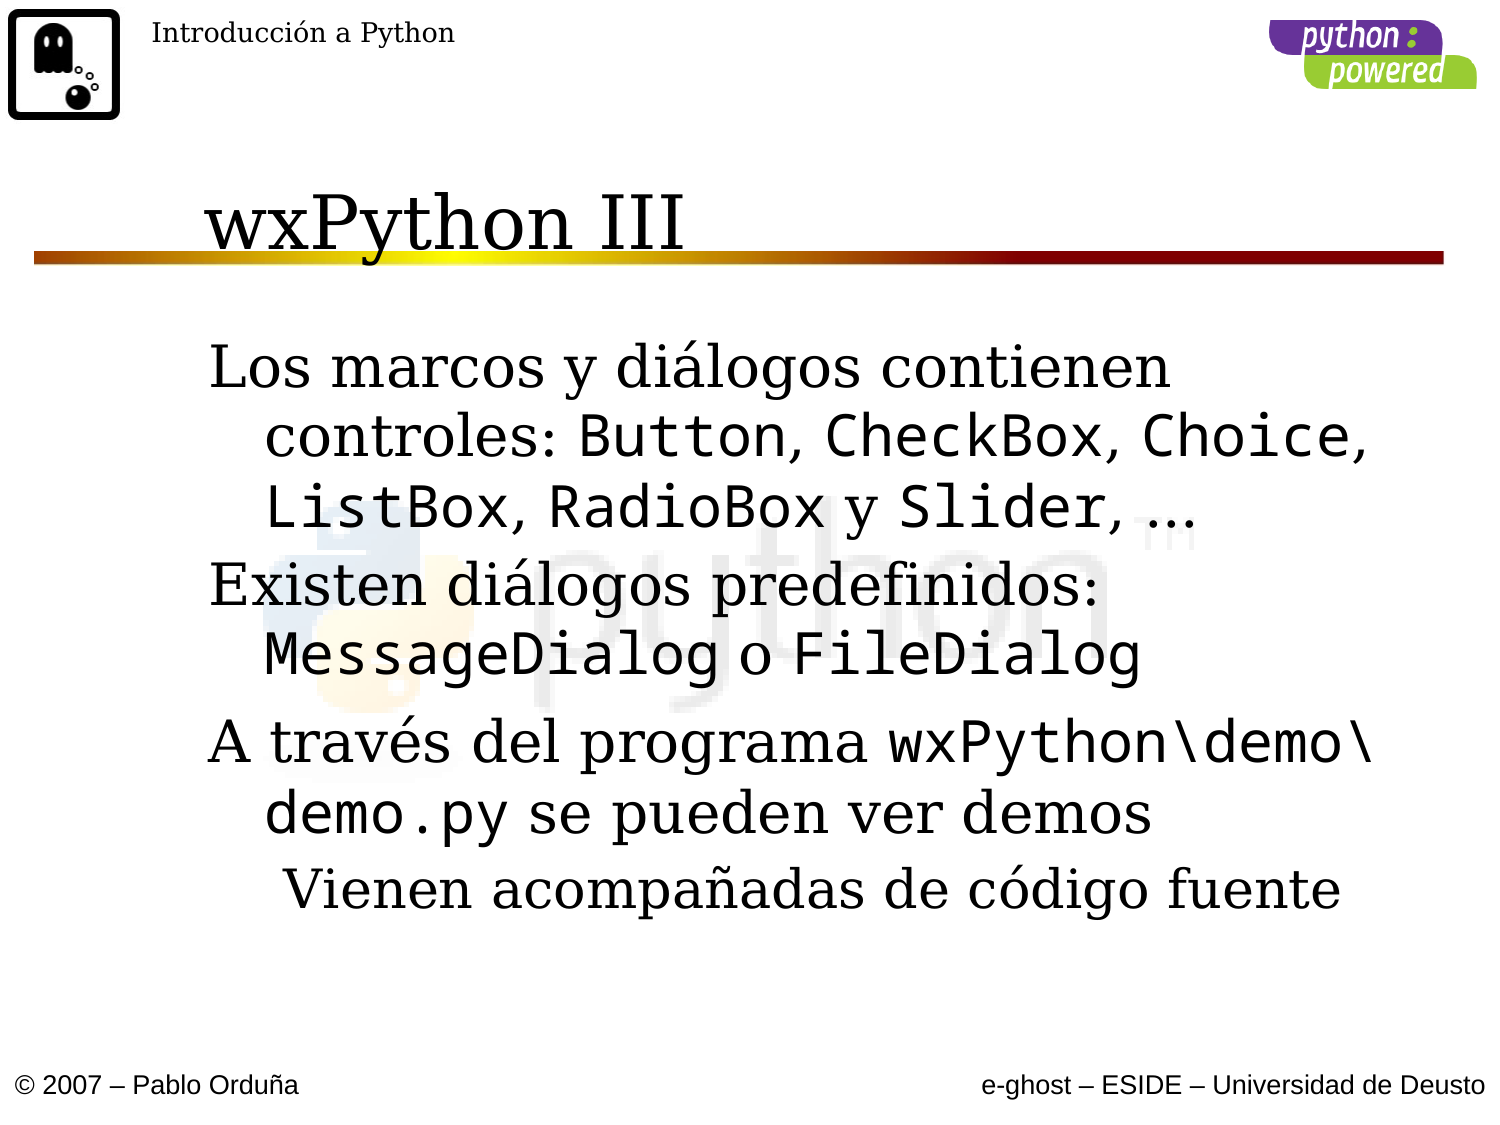

# wxPython III
Los marcos y diálogos contienen controles: Button, CheckBox, Choice, ListBox, RadioBox y Slider, ...
Existen diálogos predefinidos: MessageDialog o FileDialog
A través del programa wxPython\demo\demo.py se pueden ver demos
Vienen acompañadas de código fuente